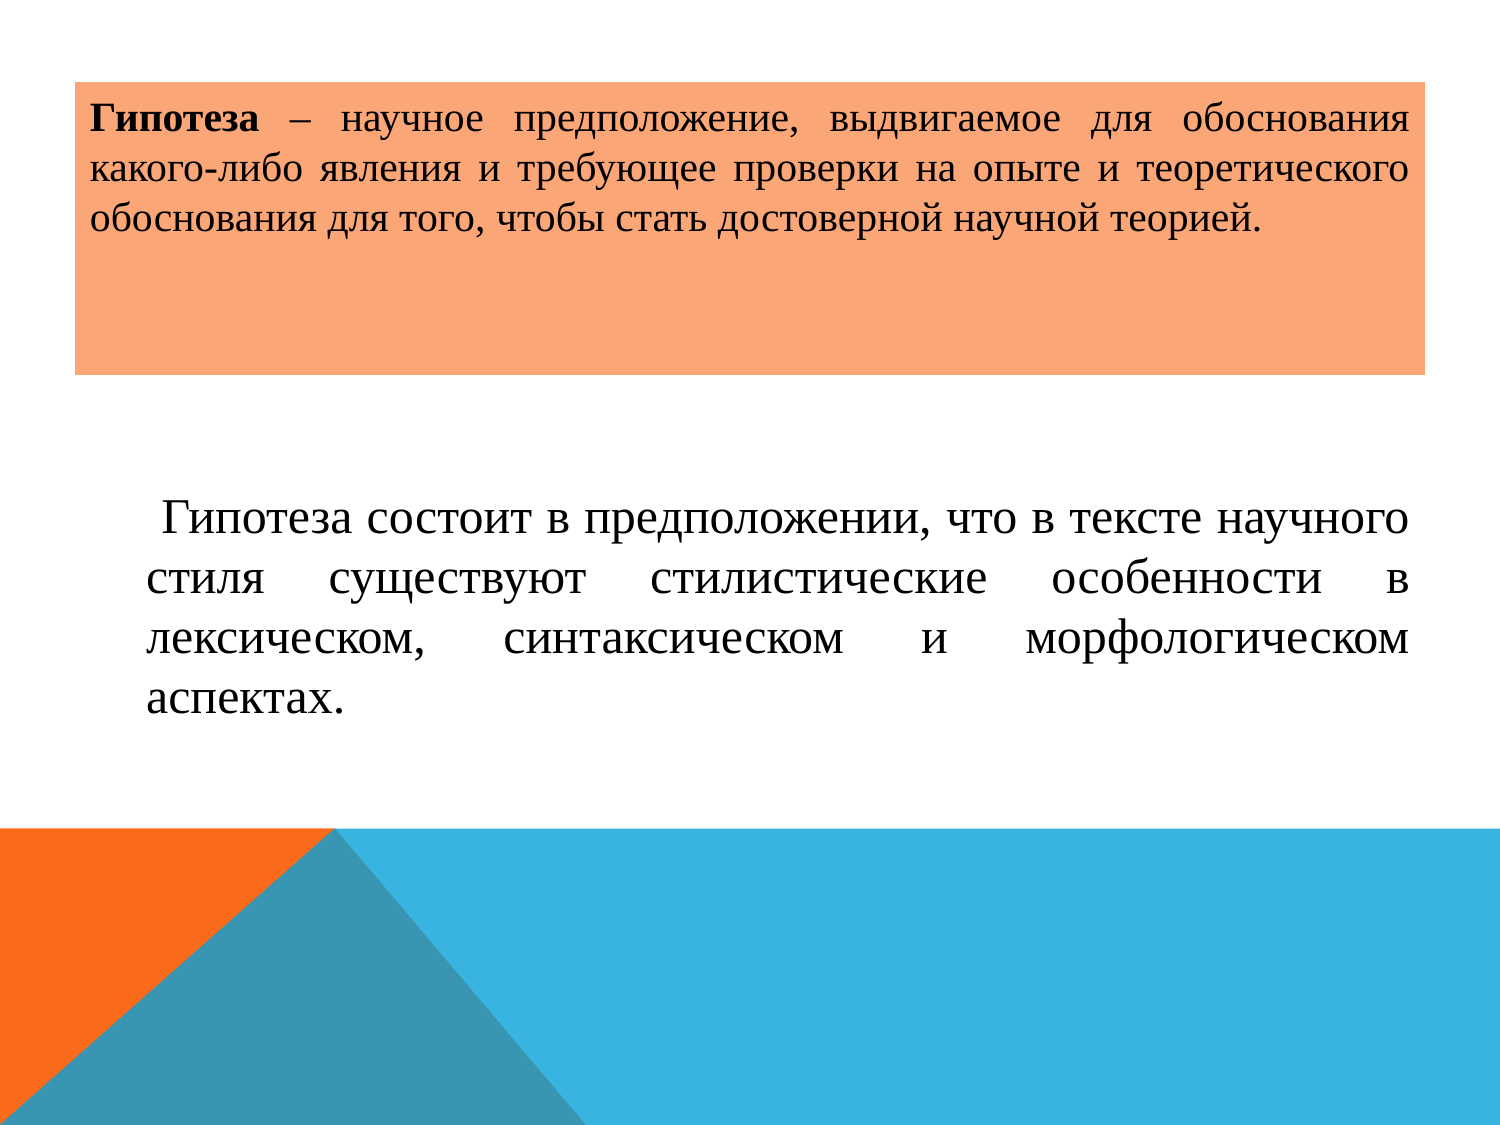

# Гипотеза – научное предположение, выдвигаемое для обоснования какого-либо явления и требующее проверки на опыте и теоретического обоснования для того, чтобы стать достоверной научной теорией.
 Гипотеза состоит в предположении, что в тексте научного стиля существуют стилистические особенности в лексическом, синтаксическом и морфологическом аспектах.